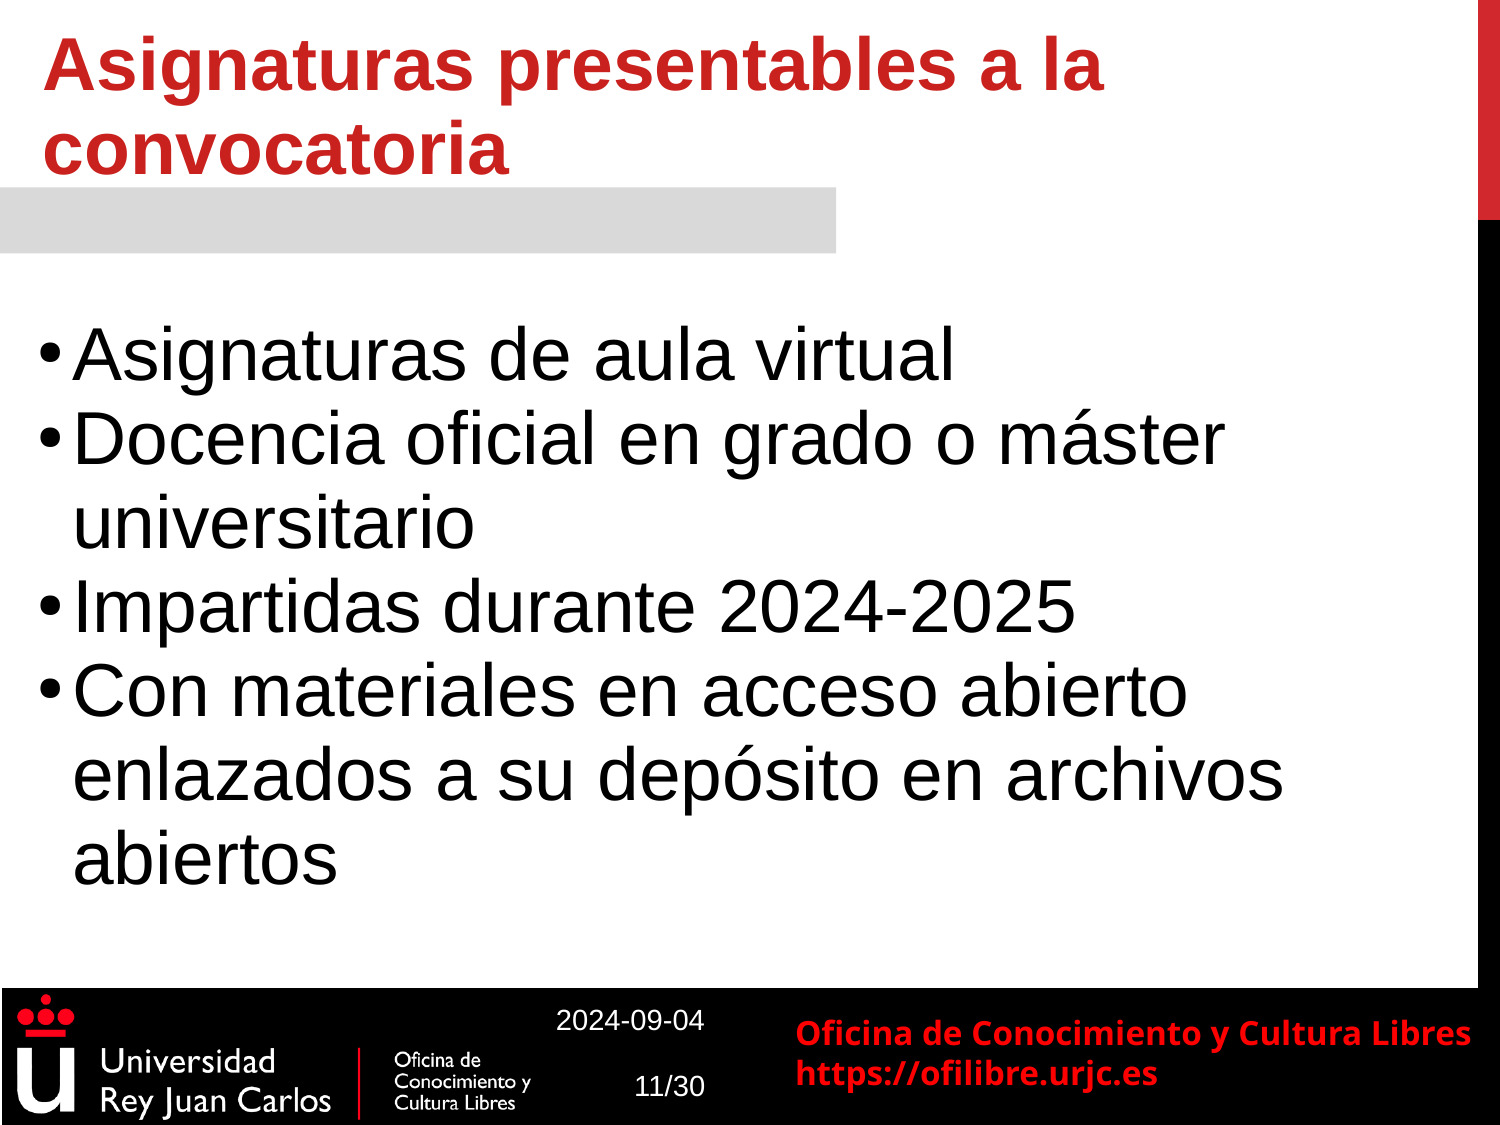

#
Asignaturas presentables a la convocatoria
Asignaturas de aula virtual
Docencia oficial en grado o máster universitario
Impartidas durante 2024-2025
Con materiales en acceso abierto enlazados a su depósito en archivos abiertos